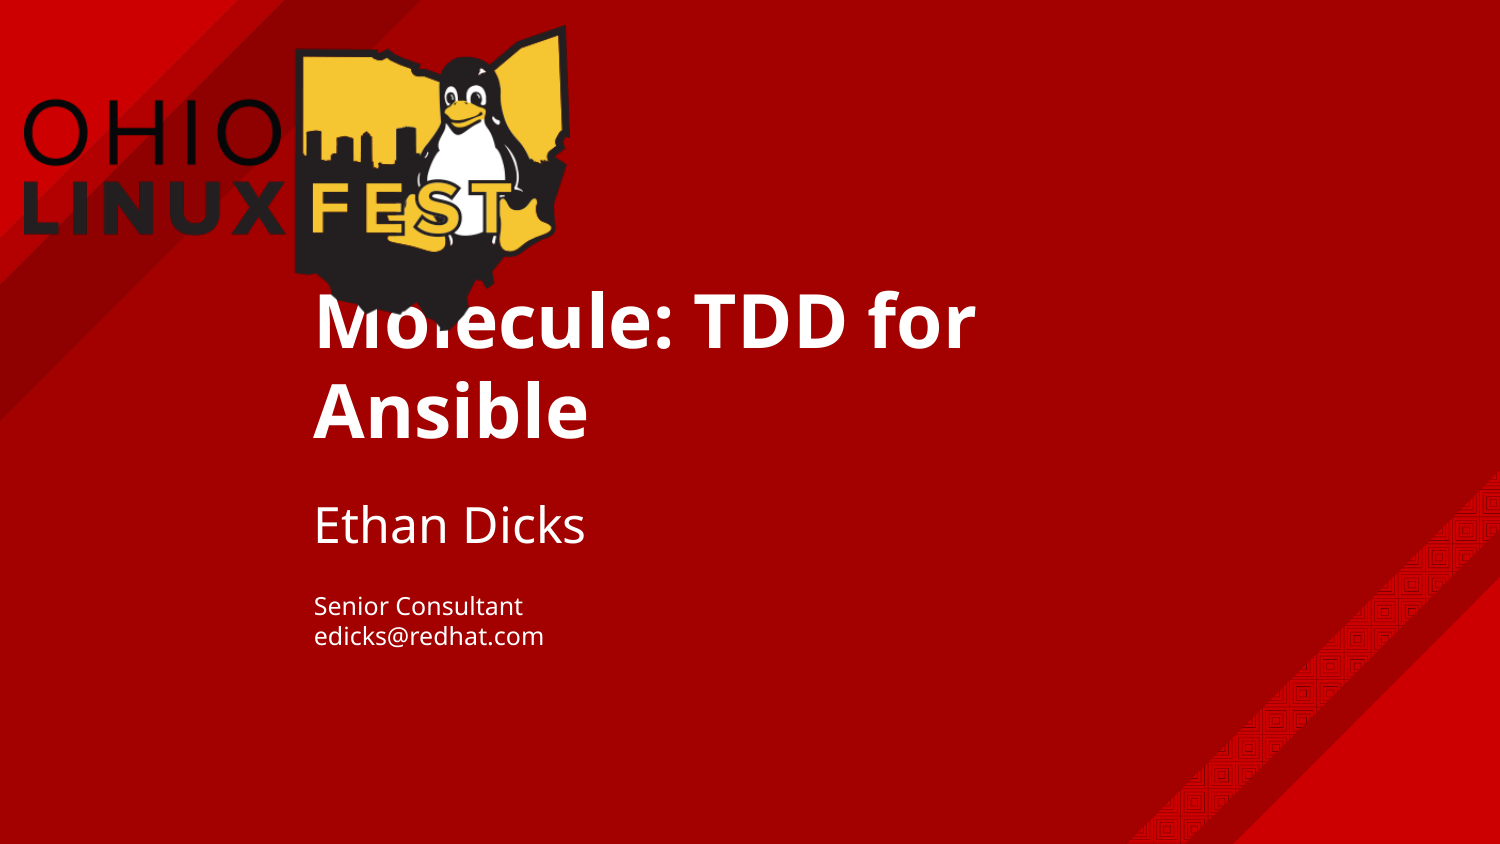

# Molecule: TDD for Ansible
Ethan Dicks
Senior Consultant
edicks@redhat.com